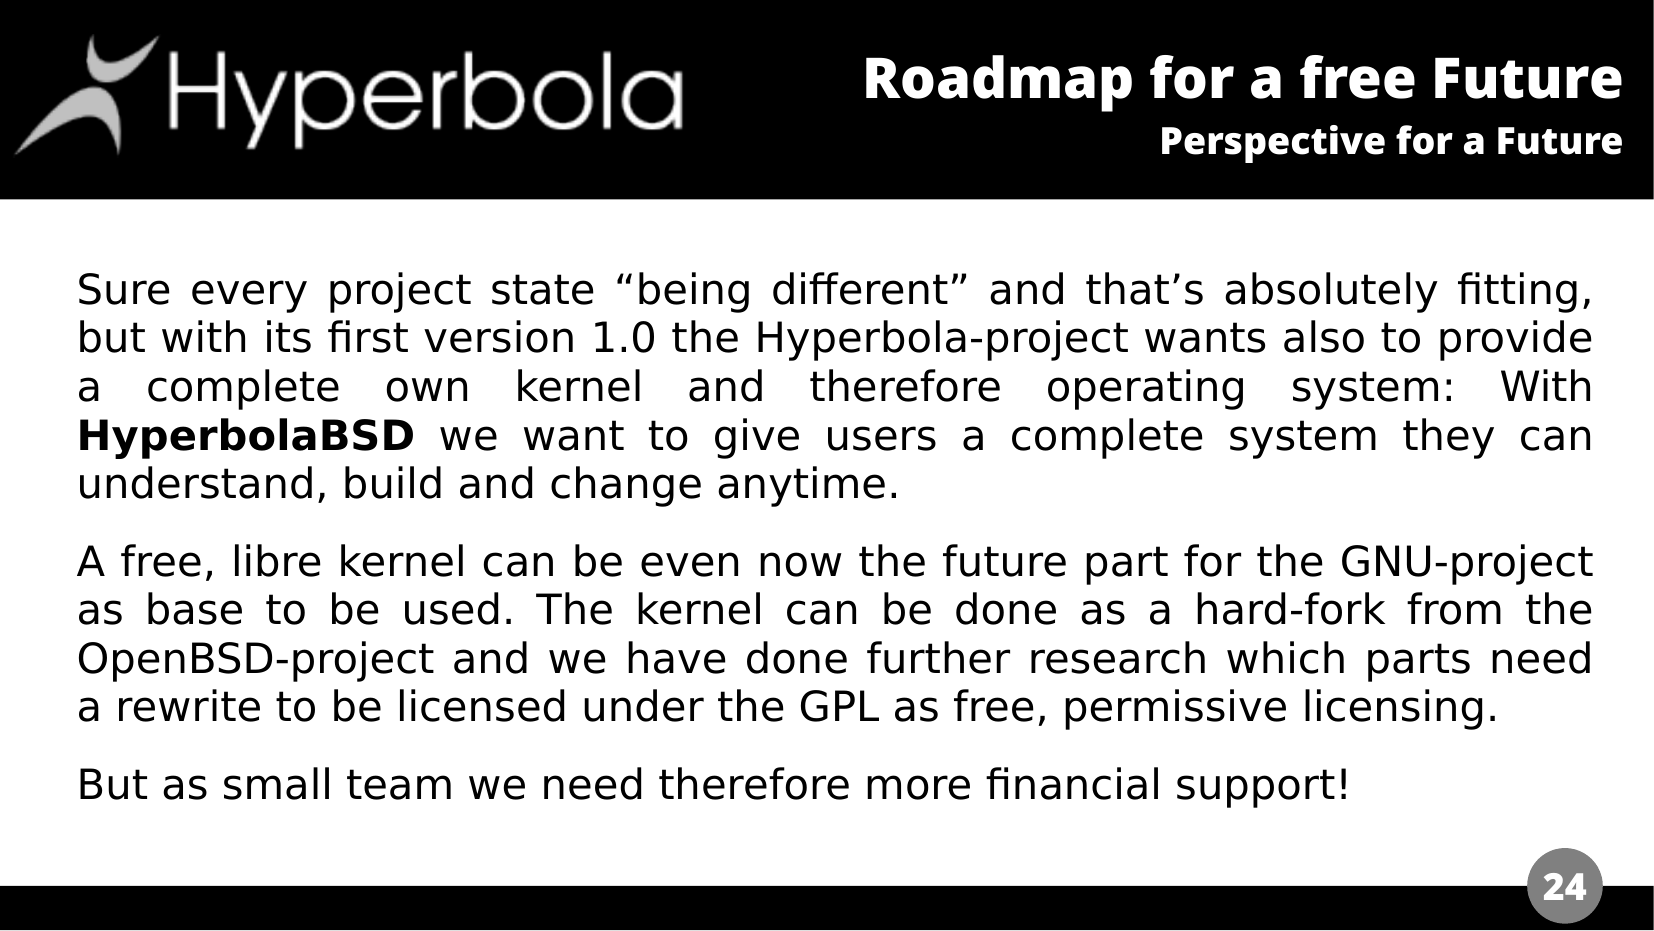

# Roadmap for a free Future Perspective for a Future
Sure every project state “being different” and that’s absolutely fitting, but with its first version 1.0 the Hyperbola-project wants also to provide a complete own kernel and therefore operating system: With HyperbolaBSD we want to give users a complete system they can understand, build and change anytime.
A free, libre kernel can be even now the future part for the GNU-project as base to be used. The kernel can be done as a hard-fork from the OpenBSD-project and we have done further research which parts need a rewrite to be licensed under the GPL as free, permissive licensing.
But as small team we need therefore more financial support!